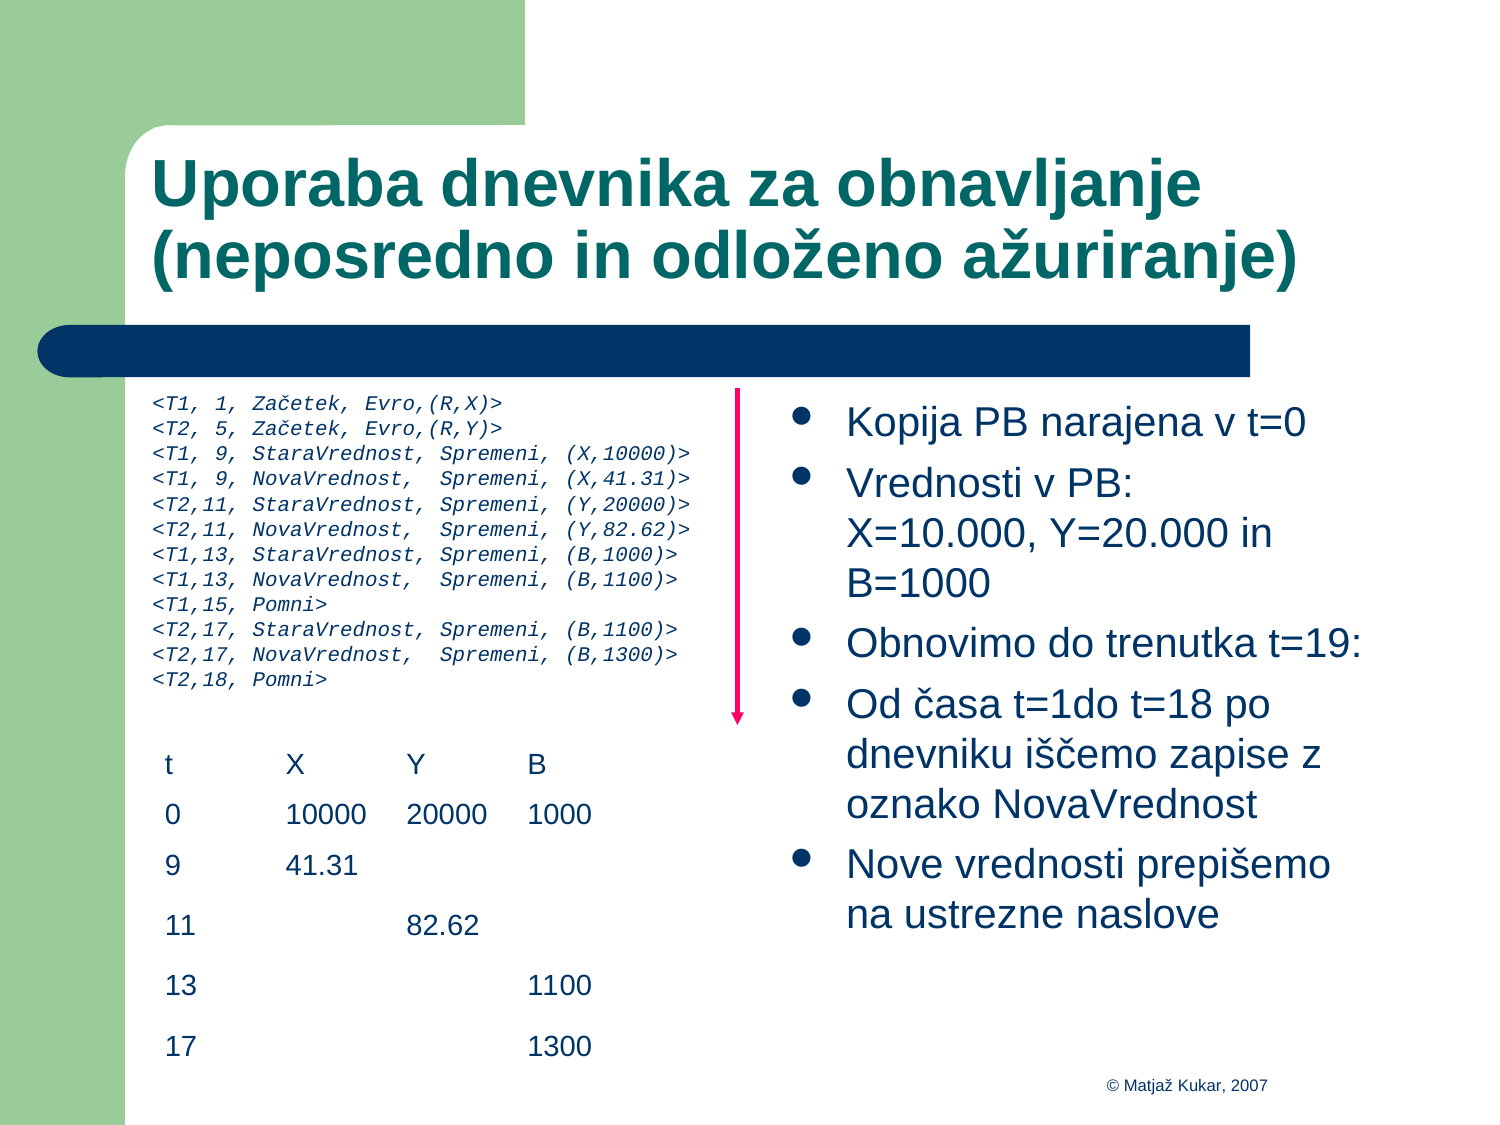

# Uporaba dnevnika za obnavljanje (neposredno in odloženo ažuriranje)
<T1, 1, Začetek, Evro,(R,X)>
<T2, 5, Začetek, Evro,(R,Y)>
<T1, 9, StaraVrednost, Spremeni, (X,10000)>
<T1, 9, NovaVrednost, Spremeni, (X,41.31)>
<T2,11, StaraVrednost, Spremeni, (Y,20000)>
<T2,11, NovaVrednost, Spremeni, (Y,82.62)>
<T1,13, StaraVrednost, Spremeni, (B,1000)>
<T1,13, NovaVrednost, Spremeni, (B,1100)>
<T1,15, Pomni>
<T2,17, StaraVrednost, Spremeni, (B,1100)>
<T2,17, NovaVrednost, Spremeni, (B,1300)>
<T2,18, Pomni>
Kopija PB narajena v t=0
Vrednosti v PB:
X=10.000, Y=20.000 in B=1000
Obnovimo do trenutka t=19:
Od časa t=1do t=18 po dnevniku iščemo zapise z oznako NovaVrednost
Nove vrednosti prepišemo na ustrezne naslove
| t | X | Y | B |
| --- | --- | --- | --- |
| 0 | 10000 | 20000 | 1000 |
| 9 | 41.31 | | |
| 11 | | 82.62 | |
| 13 | | | 1100 |
| 17 | | | 1300 |
© Matjaž Kukar, 2007